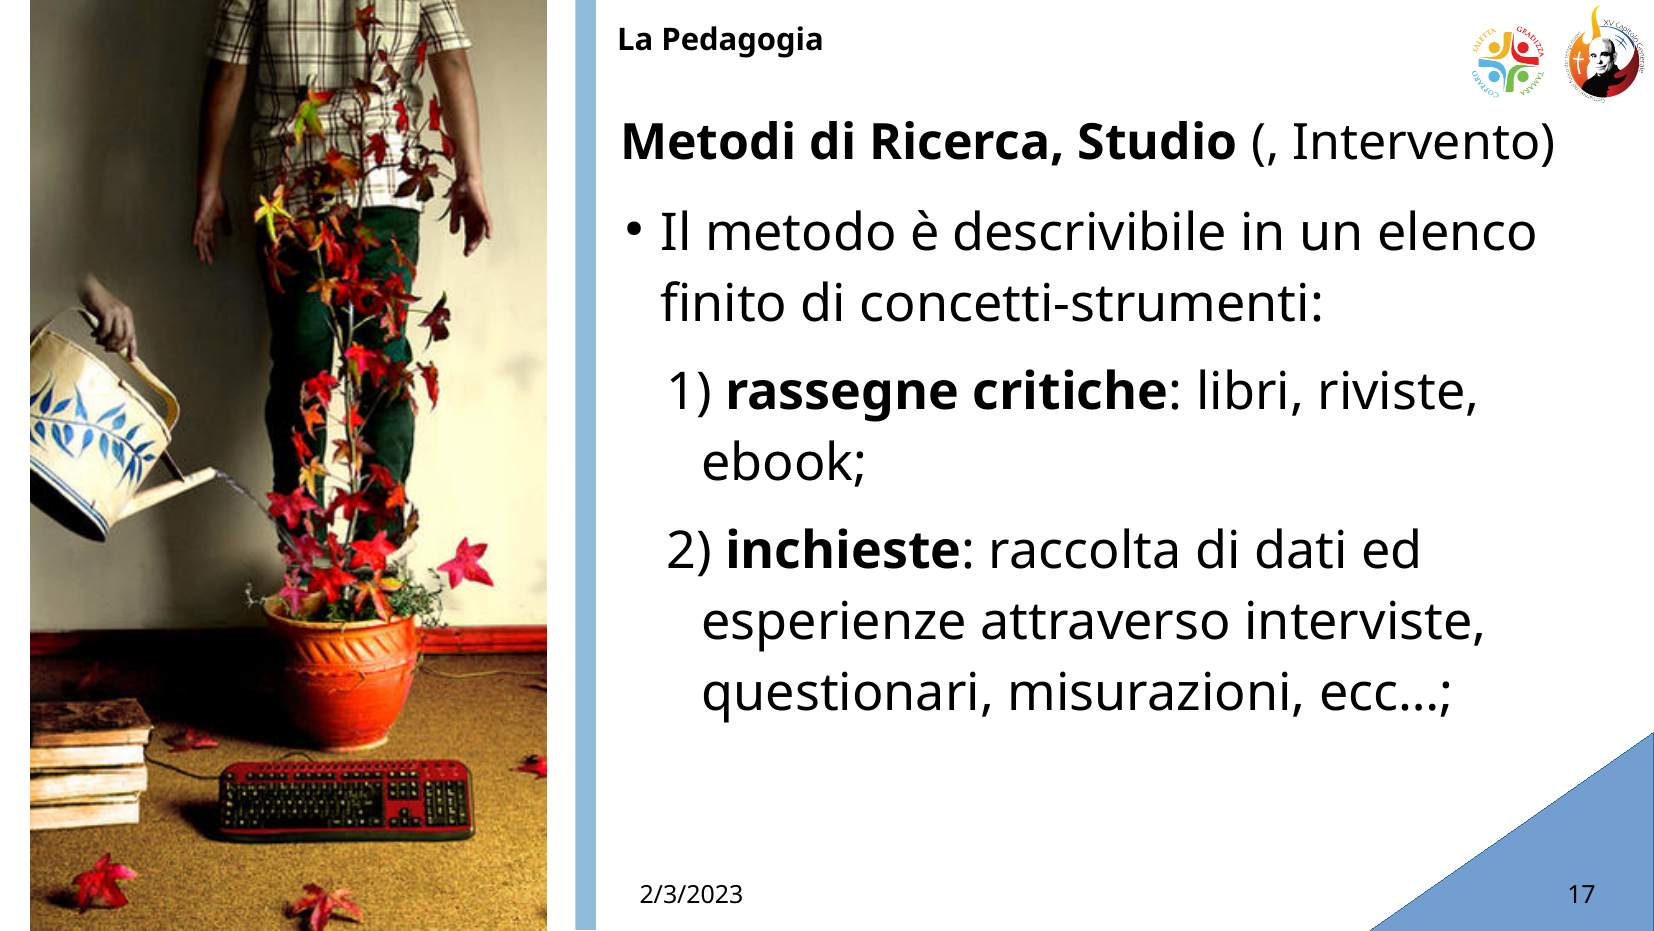

La Pedagogia
Metodi di Ricerca, Studio (, Intervento)
# Il metodo è descrivibile in un elenco finito di concetti-strumenti:
 rassegne critiche: libri, riviste, ebook;
 inchieste: raccolta di dati ed esperienze attraverso interviste, questionari, misurazioni, ecc…;